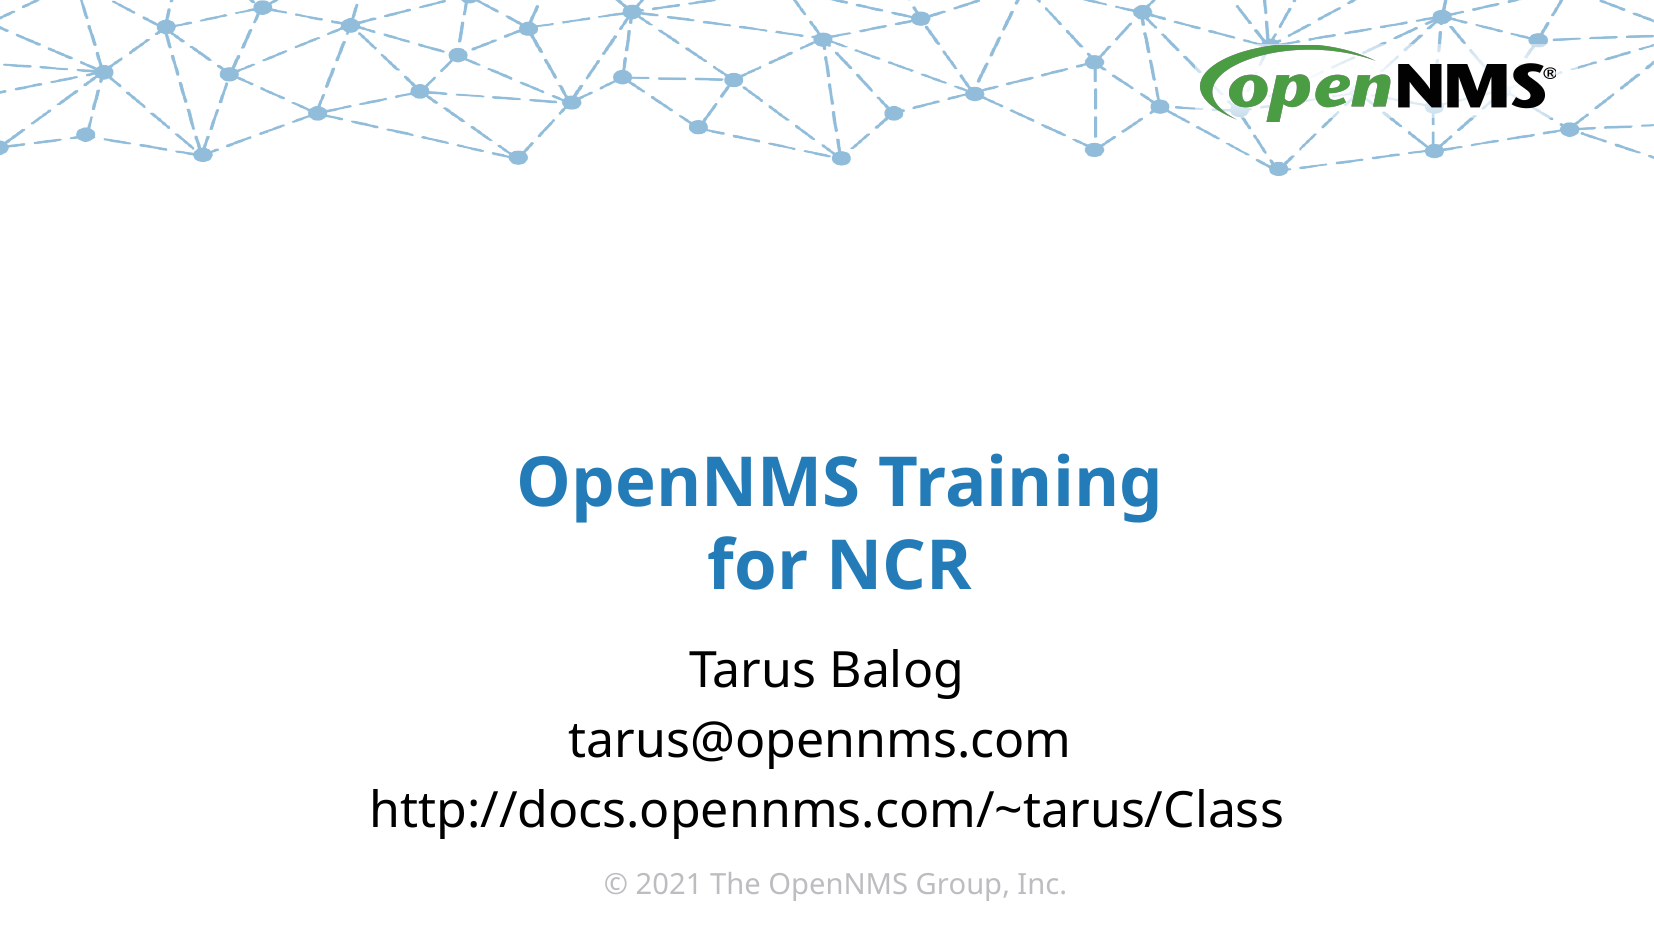

# OpenNMS Training for NCR
Tarus Balog
tarus@opennms.com
http://docs.opennms.com/~tarus/Class